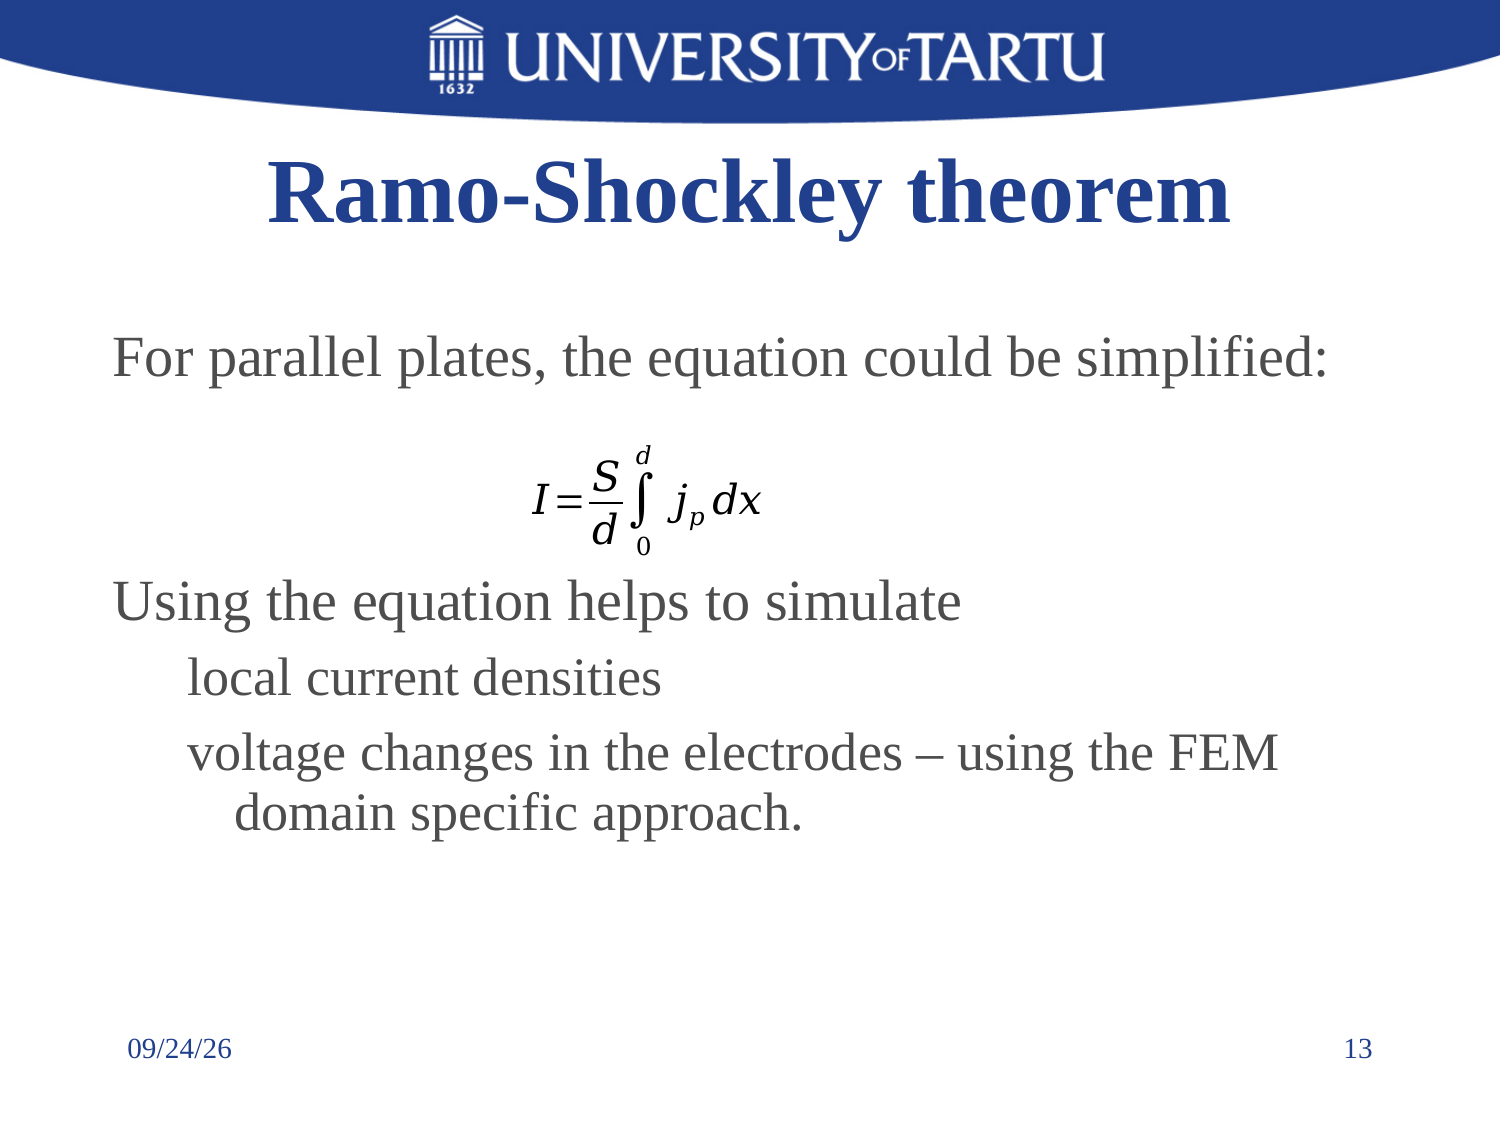

# Ramo-Shockley theorem
For parallel plates, the equation could be simplified:
Using the equation helps to simulate
local current densities
voltage changes in the electrodes – using the FEM domain specific approach.
13